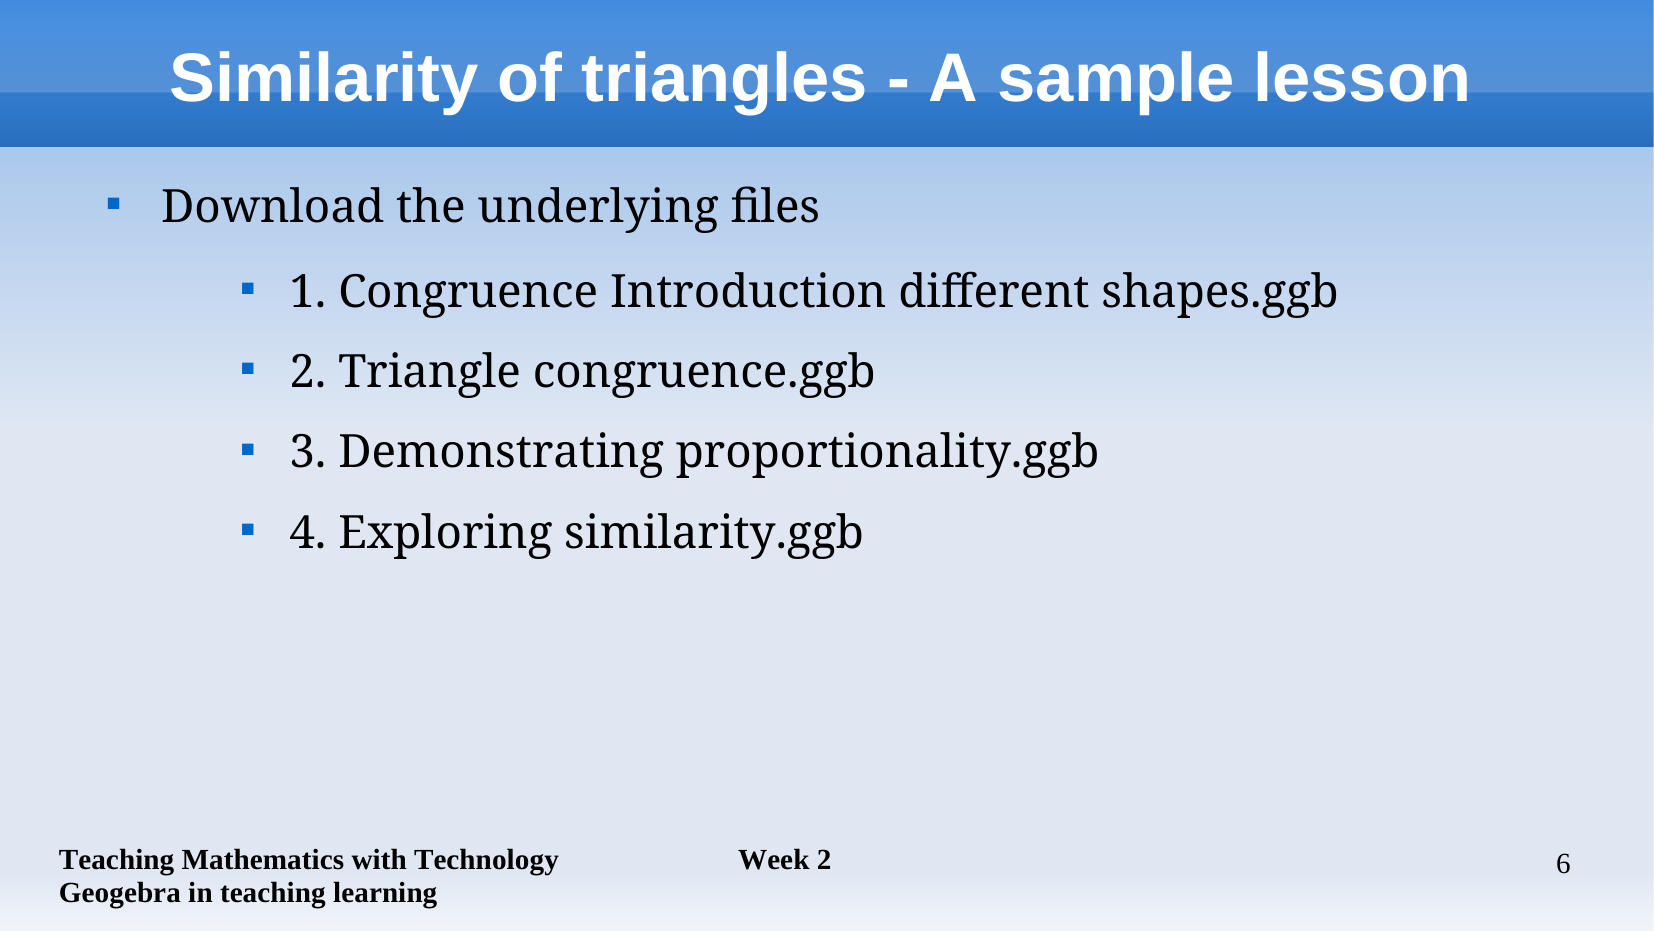

# Similarity of triangles - A sample lesson
Download the underlying files
1. Congruence Introduction different shapes.ggb
2. Triangle congruence.ggb
3. Demonstrating proportionality.ggb
4. Exploring similarity.ggb
6